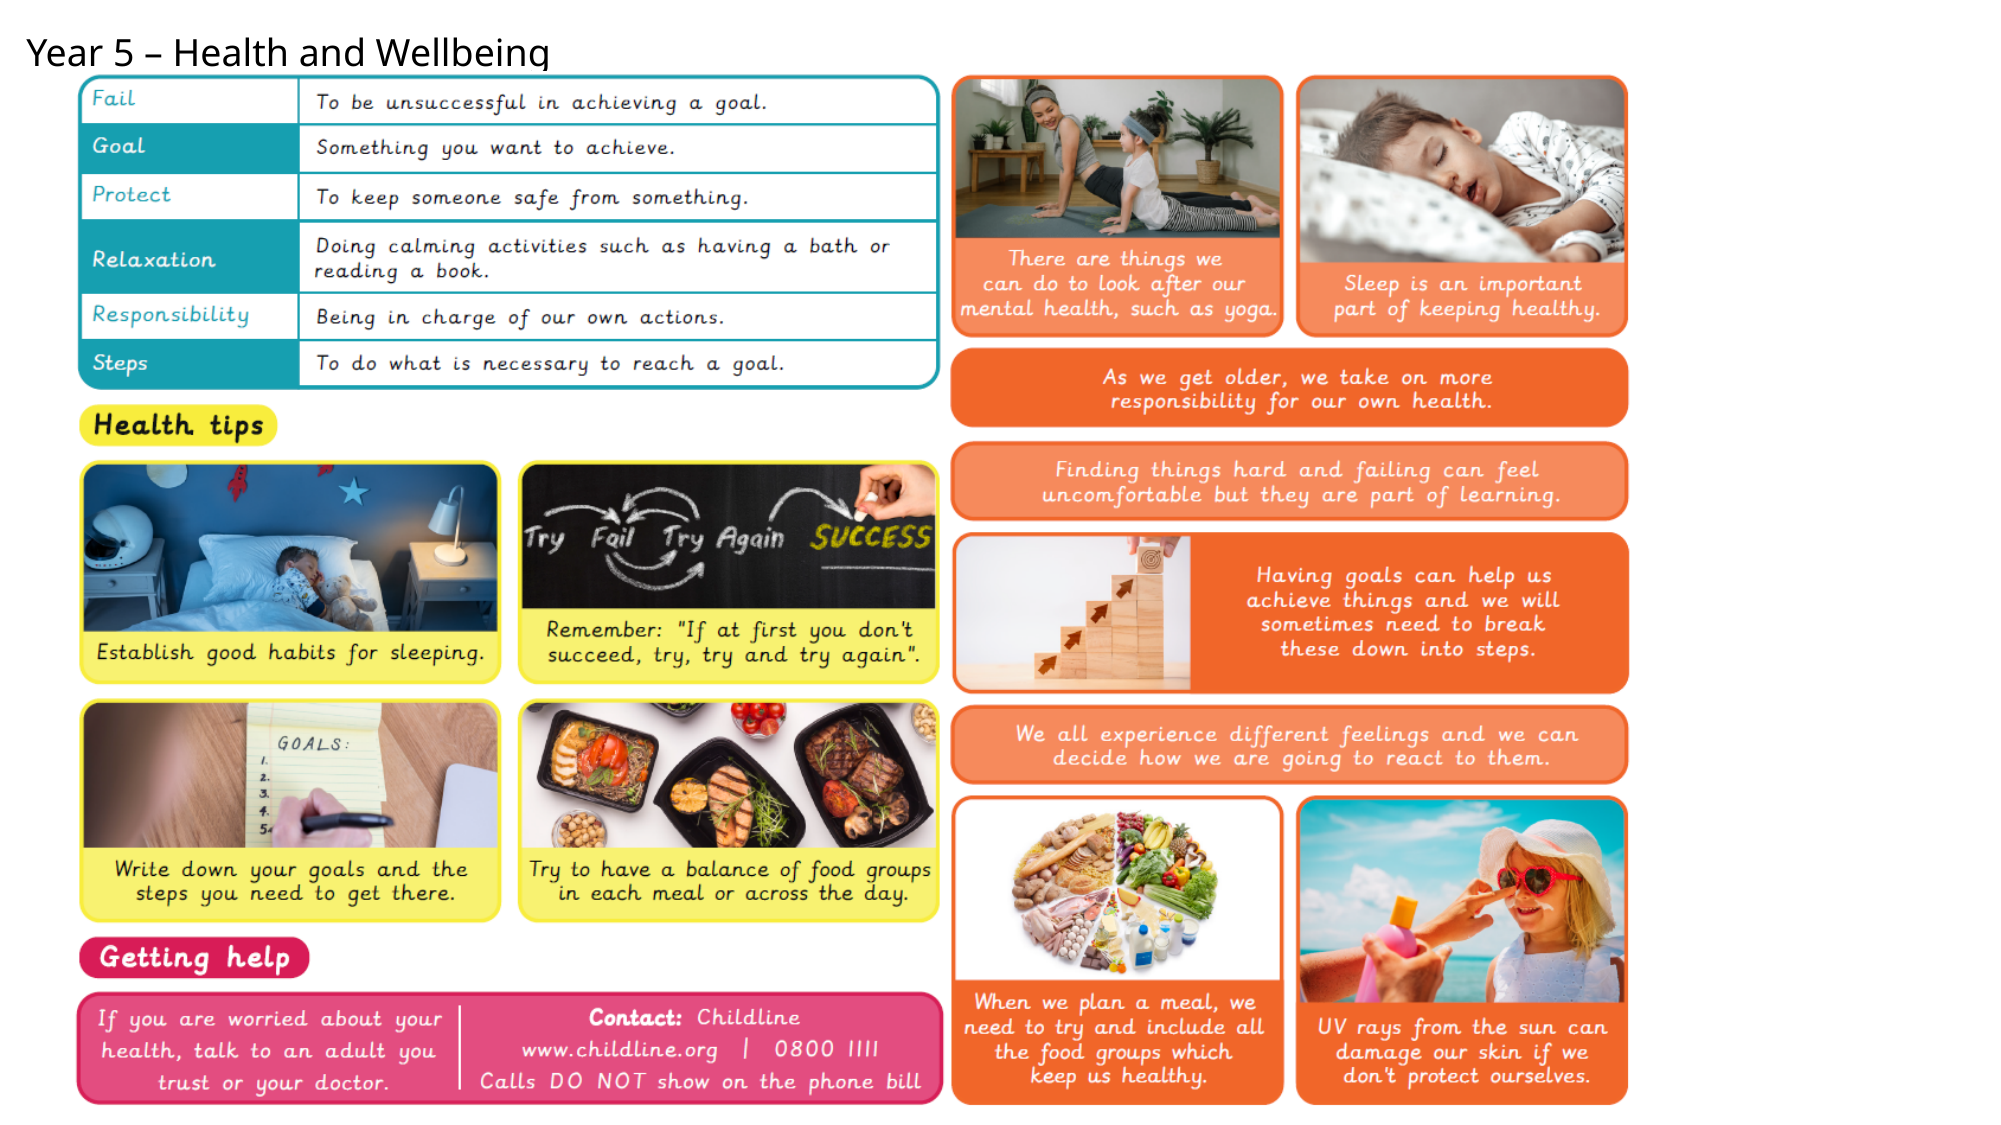

# Year 5 – Health and Wellbeing